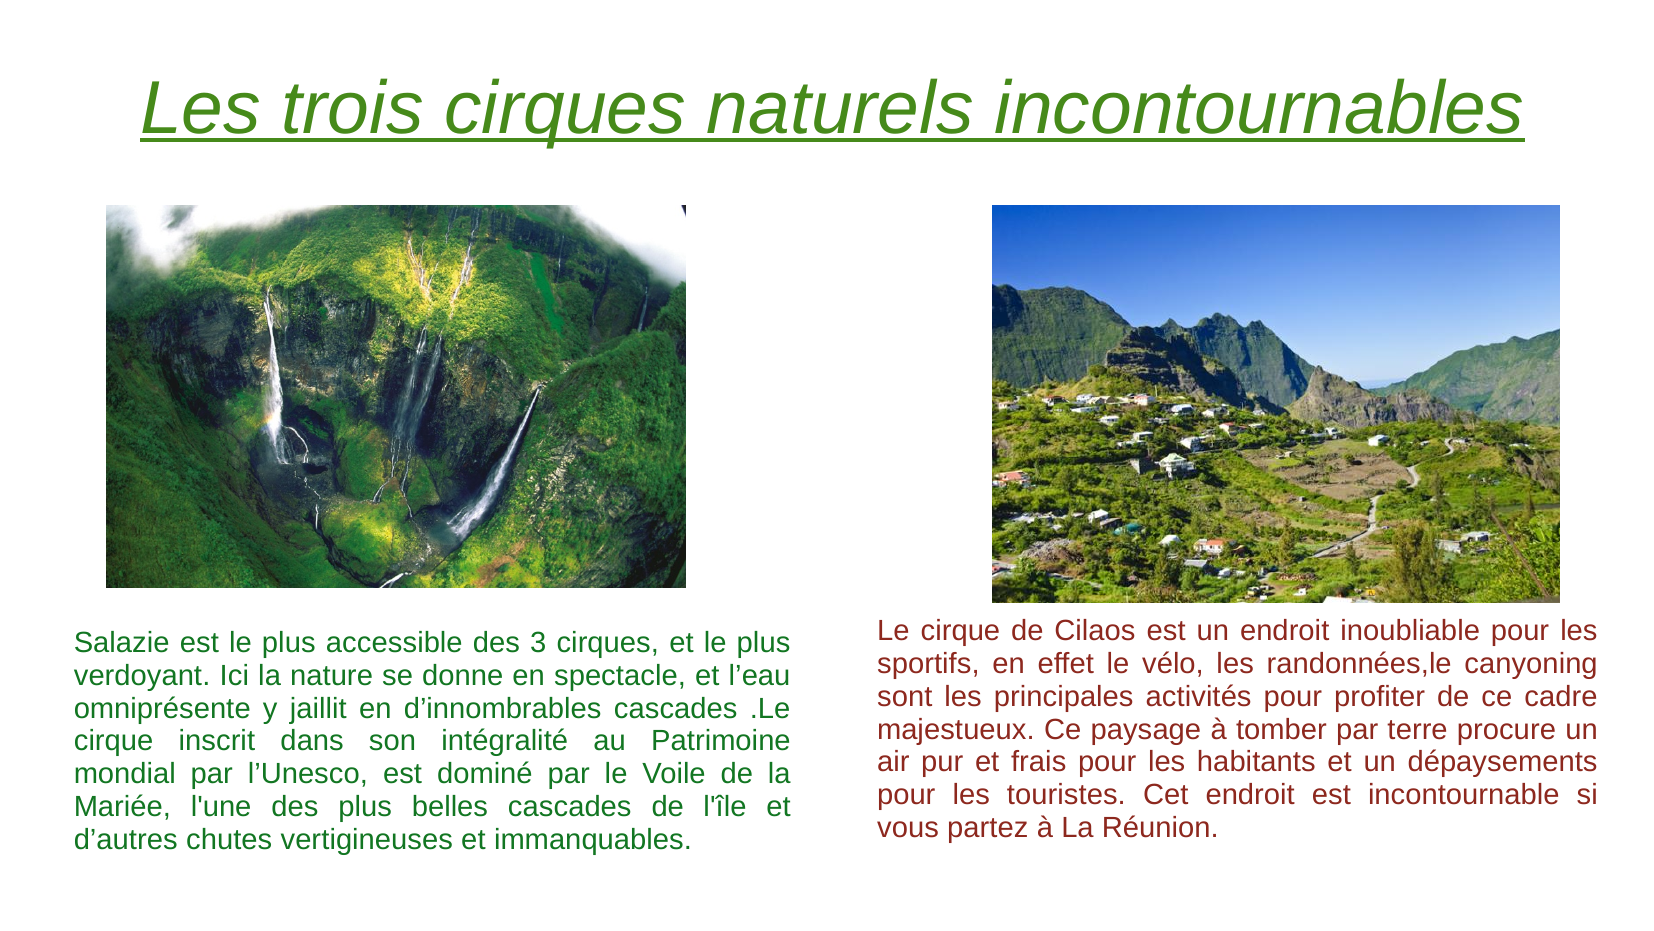

# Les trois cirques naturels incontournables
Le cirque de Cilaos est un endroit inoubliable pour les sportifs, en effet le vélo, les randonnées,le canyoning sont les principales activités pour profiter de ce cadre majestueux. Ce paysage à tomber par terre procure un air pur et frais pour les habitants et un dépaysements pour les touristes. Cet endroit est incontournable si vous partez à La Réunion.
Salazie est le plus accessible des 3 cirques, et le plus verdoyant. Ici la nature se donne en spectacle, et l’eau omniprésente y jaillit en d’innombrables cascades .Le cirque inscrit dans son intégralité au Patrimoine mondial par l’Unesco, est dominé par le Voile de la Mariée, l'une des plus belles cascades de l'île et d’autres chutes vertigineuses et immanquables.